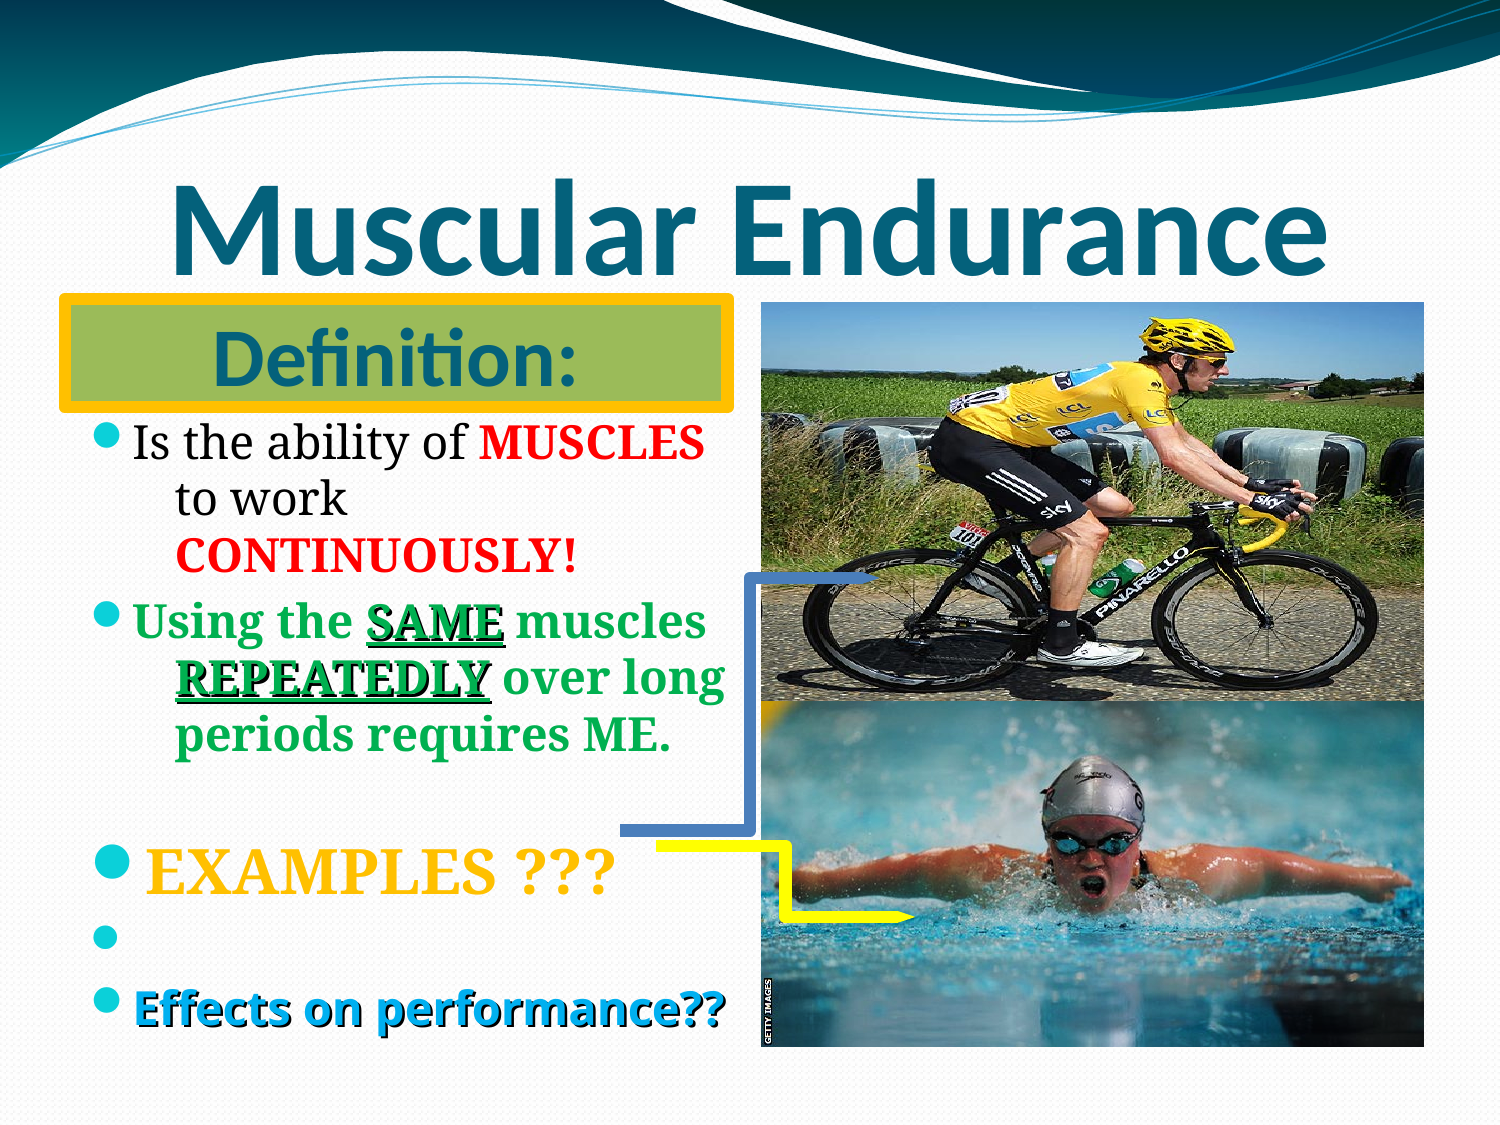

# Muscular Endurance
Definition:
Is the ability of MUSCLES to work CONTINUOUSLY!
Using the SAME muscles REPEATEDLY over long periods requires ME.
EXAMPLES ???
Effects on performance??